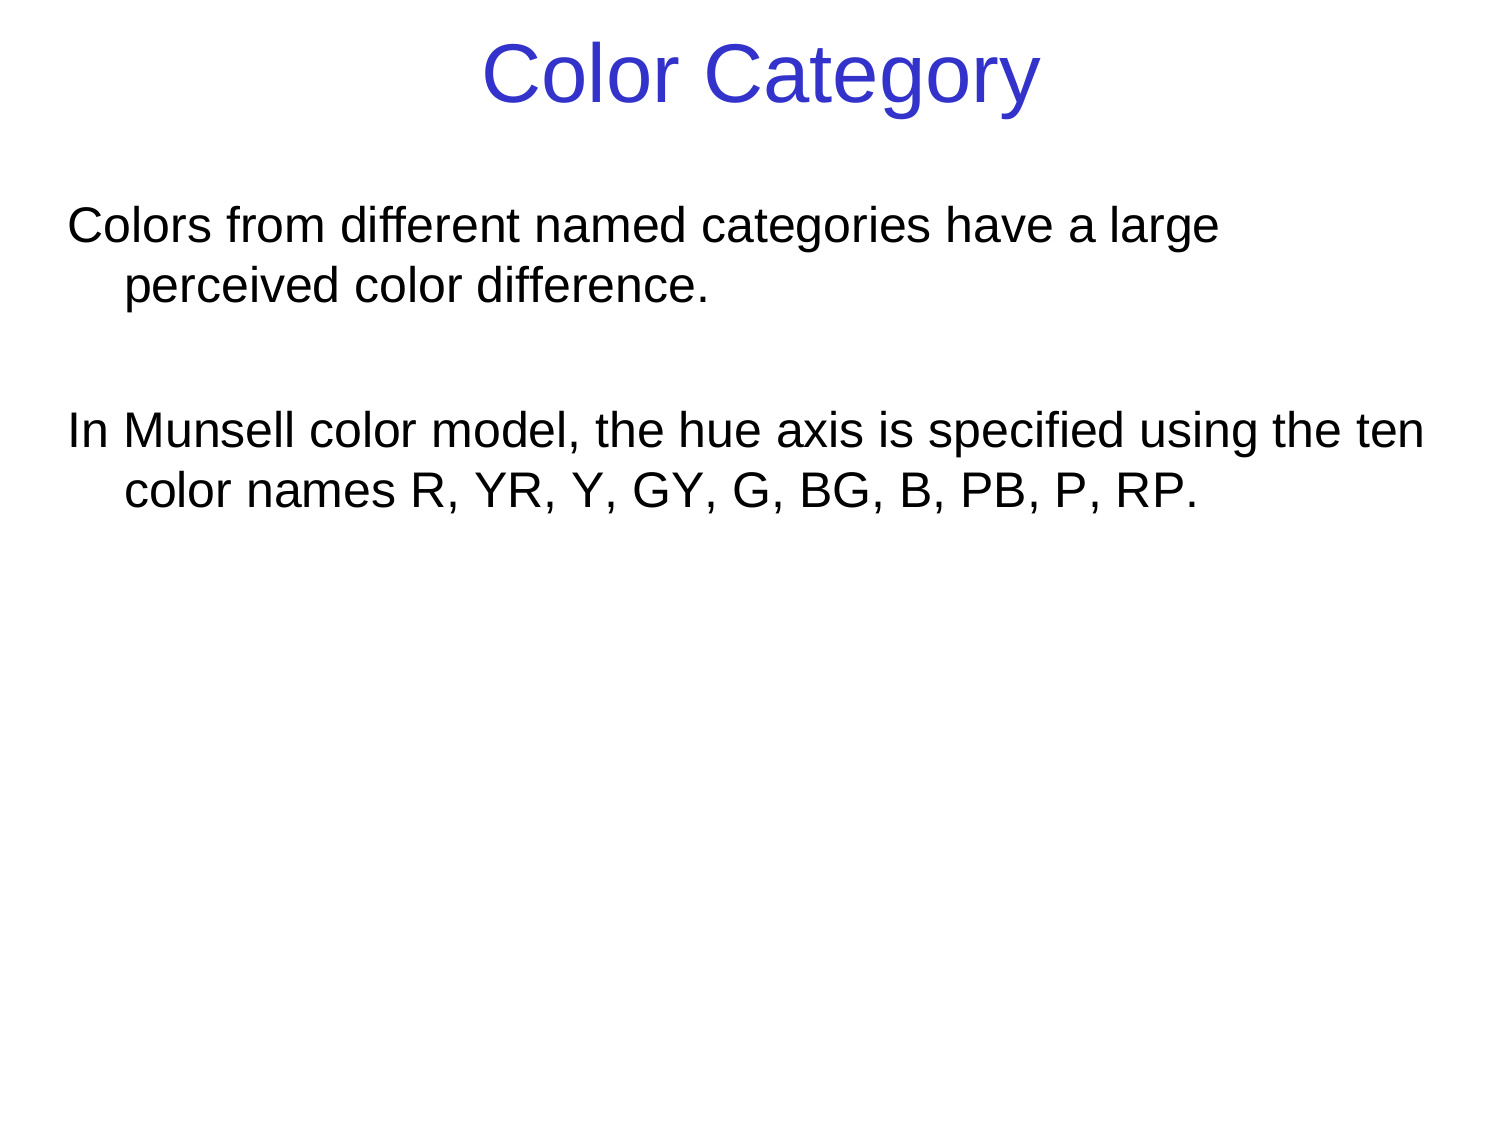

# Color Category
Colors from different named categories have a large perceived color difference.
In Munsell color model, the hue axis is specified using the ten color names R, YR, Y, GY, G, BG, B, PB, P, RP.